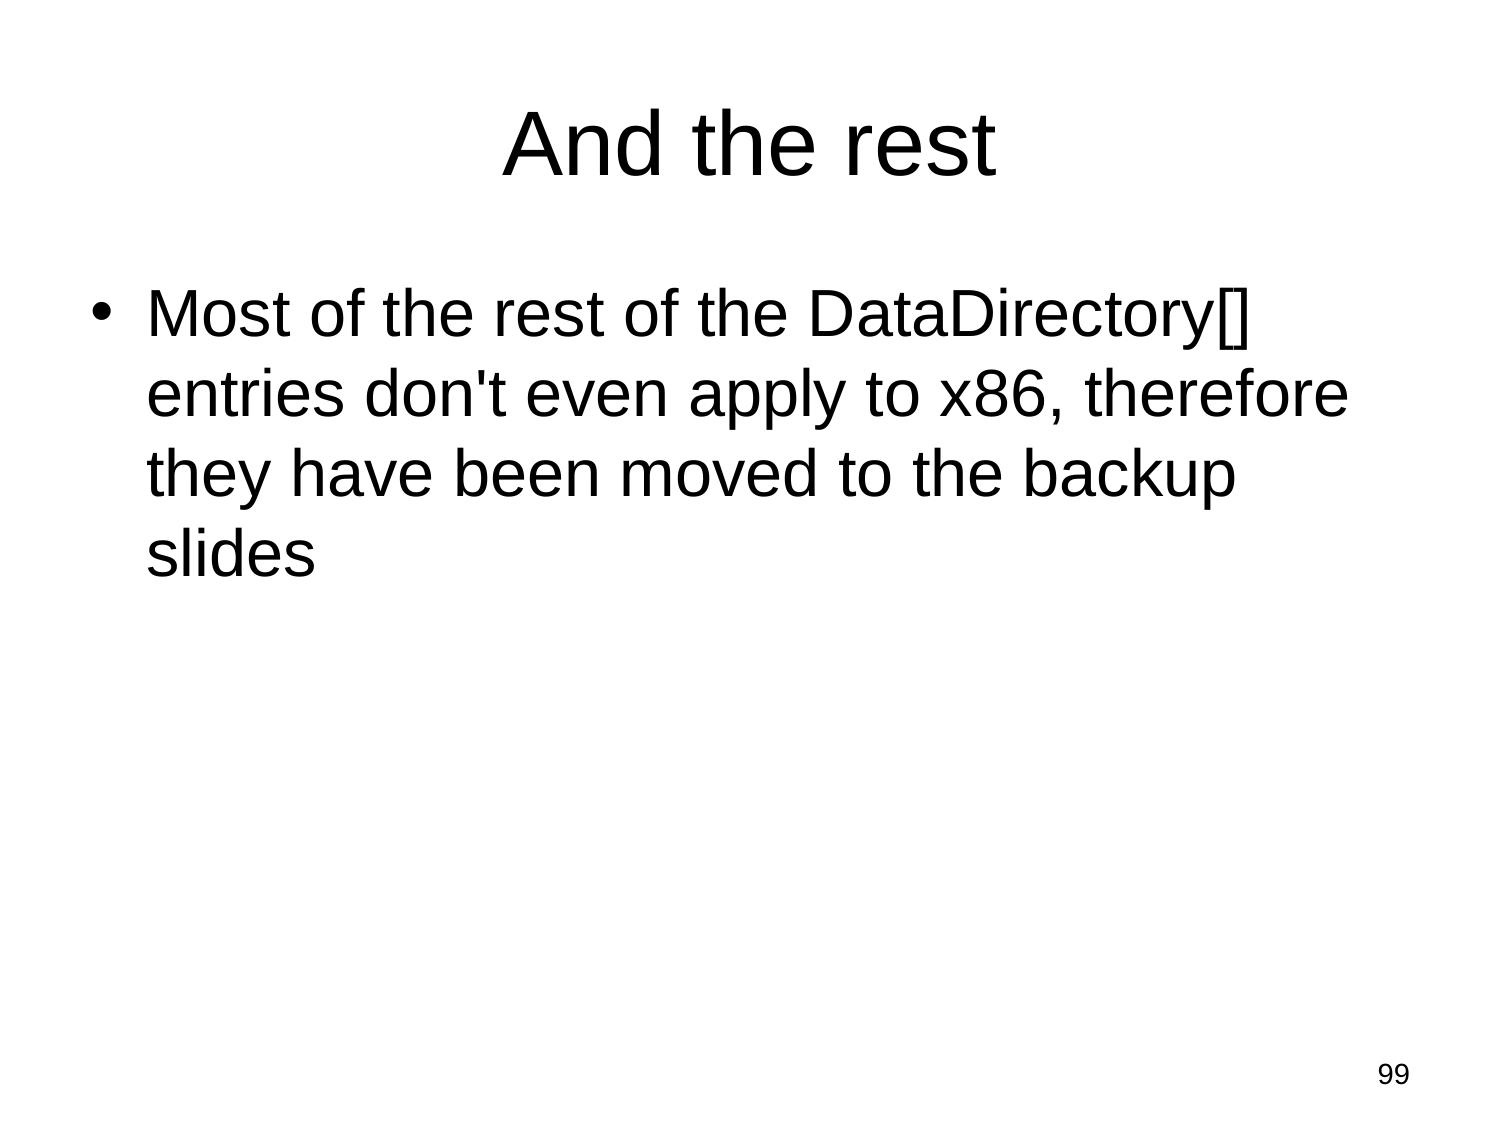

# And the rest
Most of the rest of the DataDirectory[] entries don't even apply to x86, therefore they have been moved to the backup slides